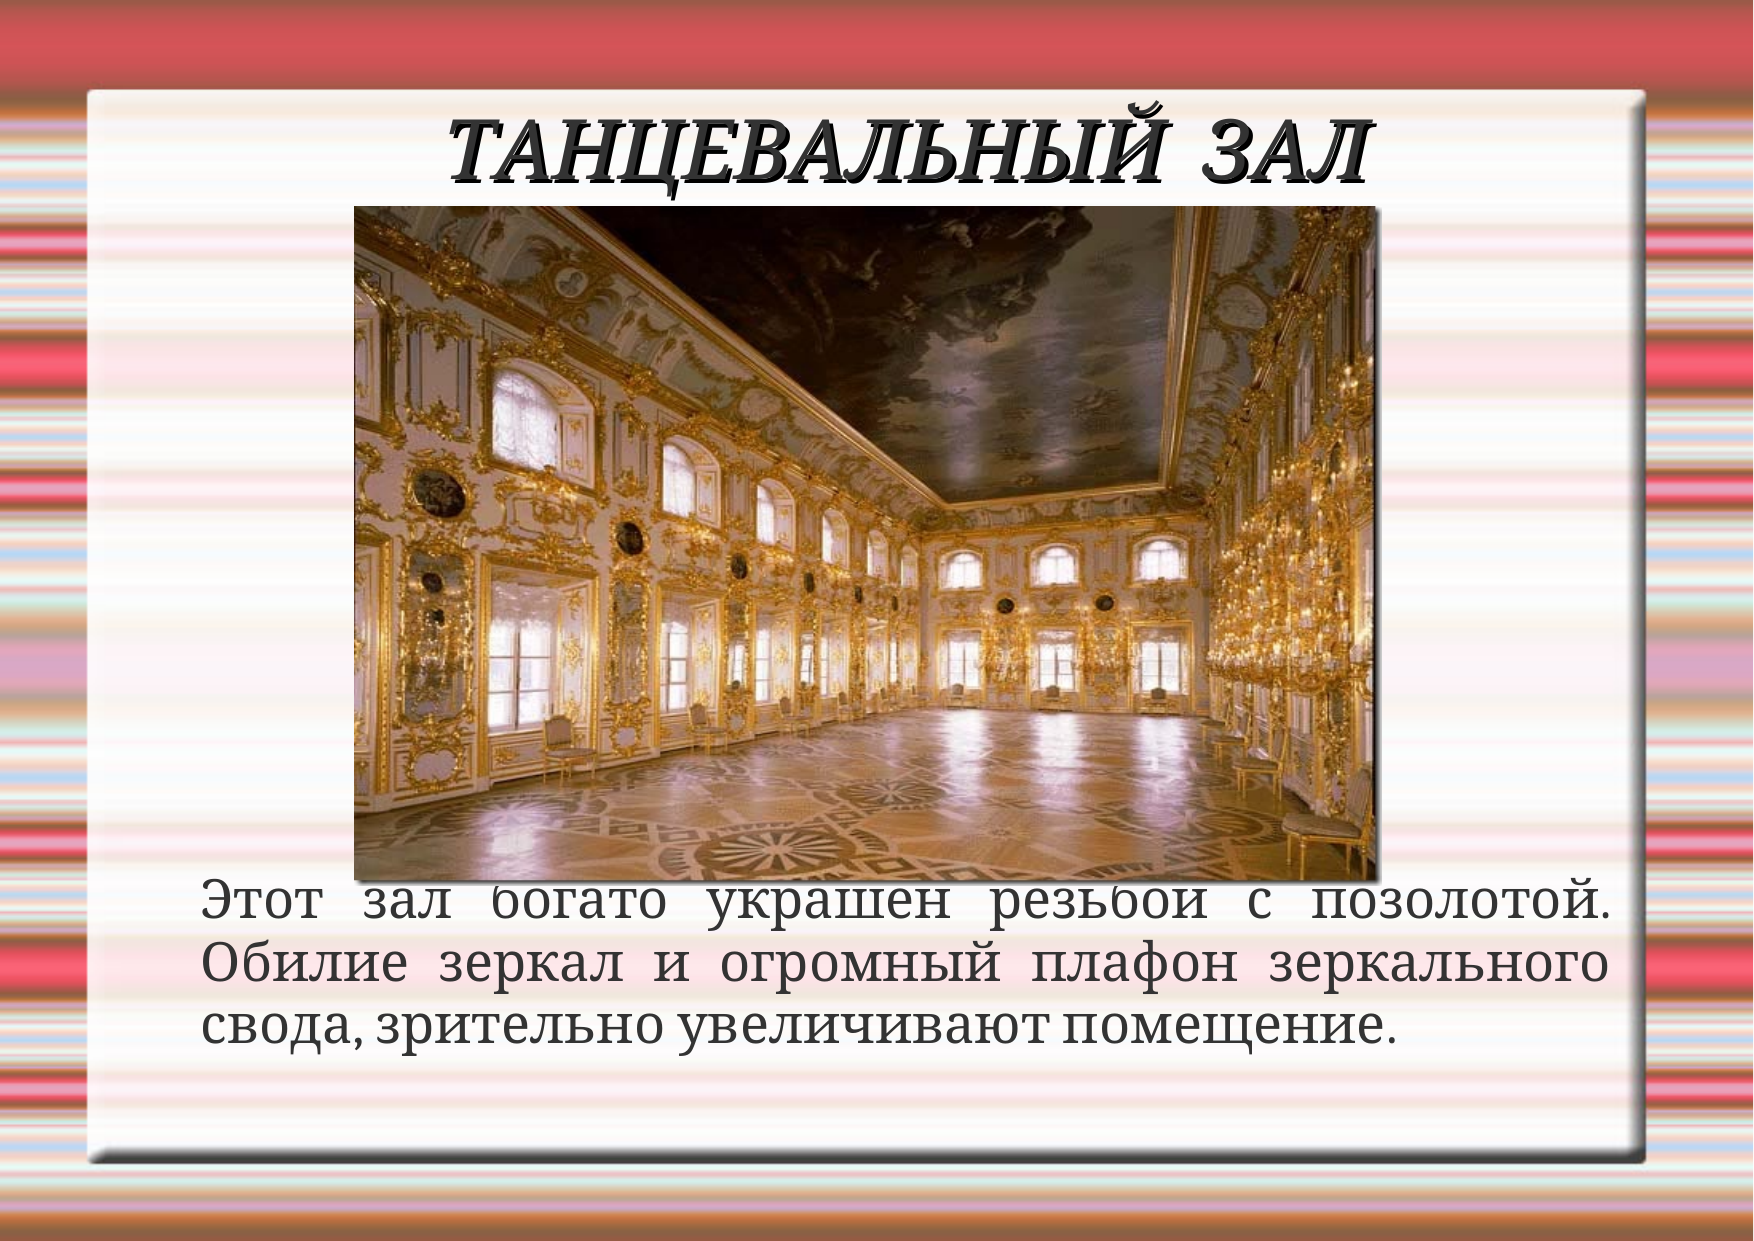

#
ТАНЦЕВАЛЬНЫЙ ЗАЛ
Этот зал богато украшен резьбой с позолотой. Обилие зеркал и огромный плафон зеркального свода, зрительно увеличивают помещение.